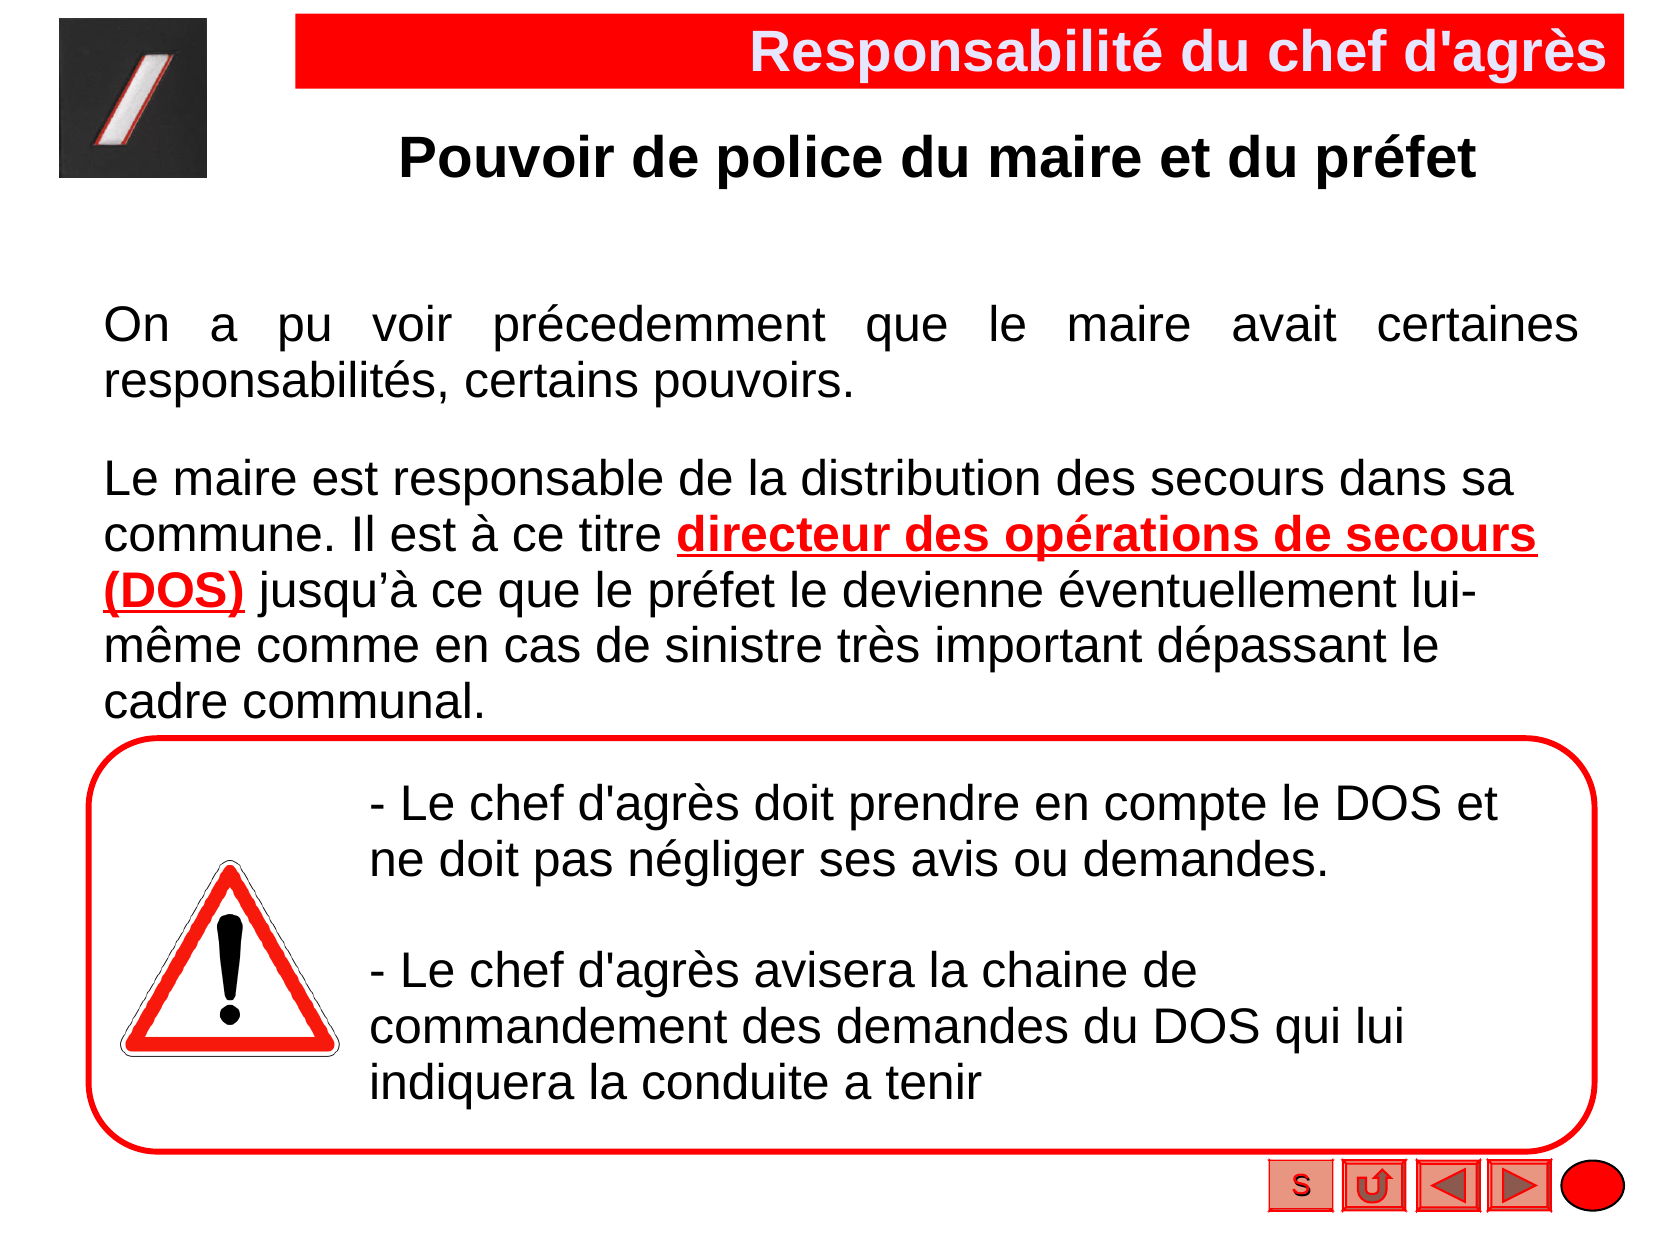

Responsabilité du chef d'agrès
Pouvoir de police du maire et du préfet
On a pu voir précedemment que le maire avait certaines responsabilités, certains pouvoirs.
Le maire est responsable de la distribution des secours dans sa commune. Il est à ce titre directeur des opérations de secours (DOS) jusqu’à ce que le préfet le devienne éventuellement lui-même comme en cas de sinistre très important dépassant le
cadre communal.
#
- Le chef d'agrès doit prendre en compte le DOS et ne doit pas négliger ses avis ou demandes.
- Le chef d'agrès avisera la chaine de commandement des demandes du DOS qui lui indiquera la conduite a tenir